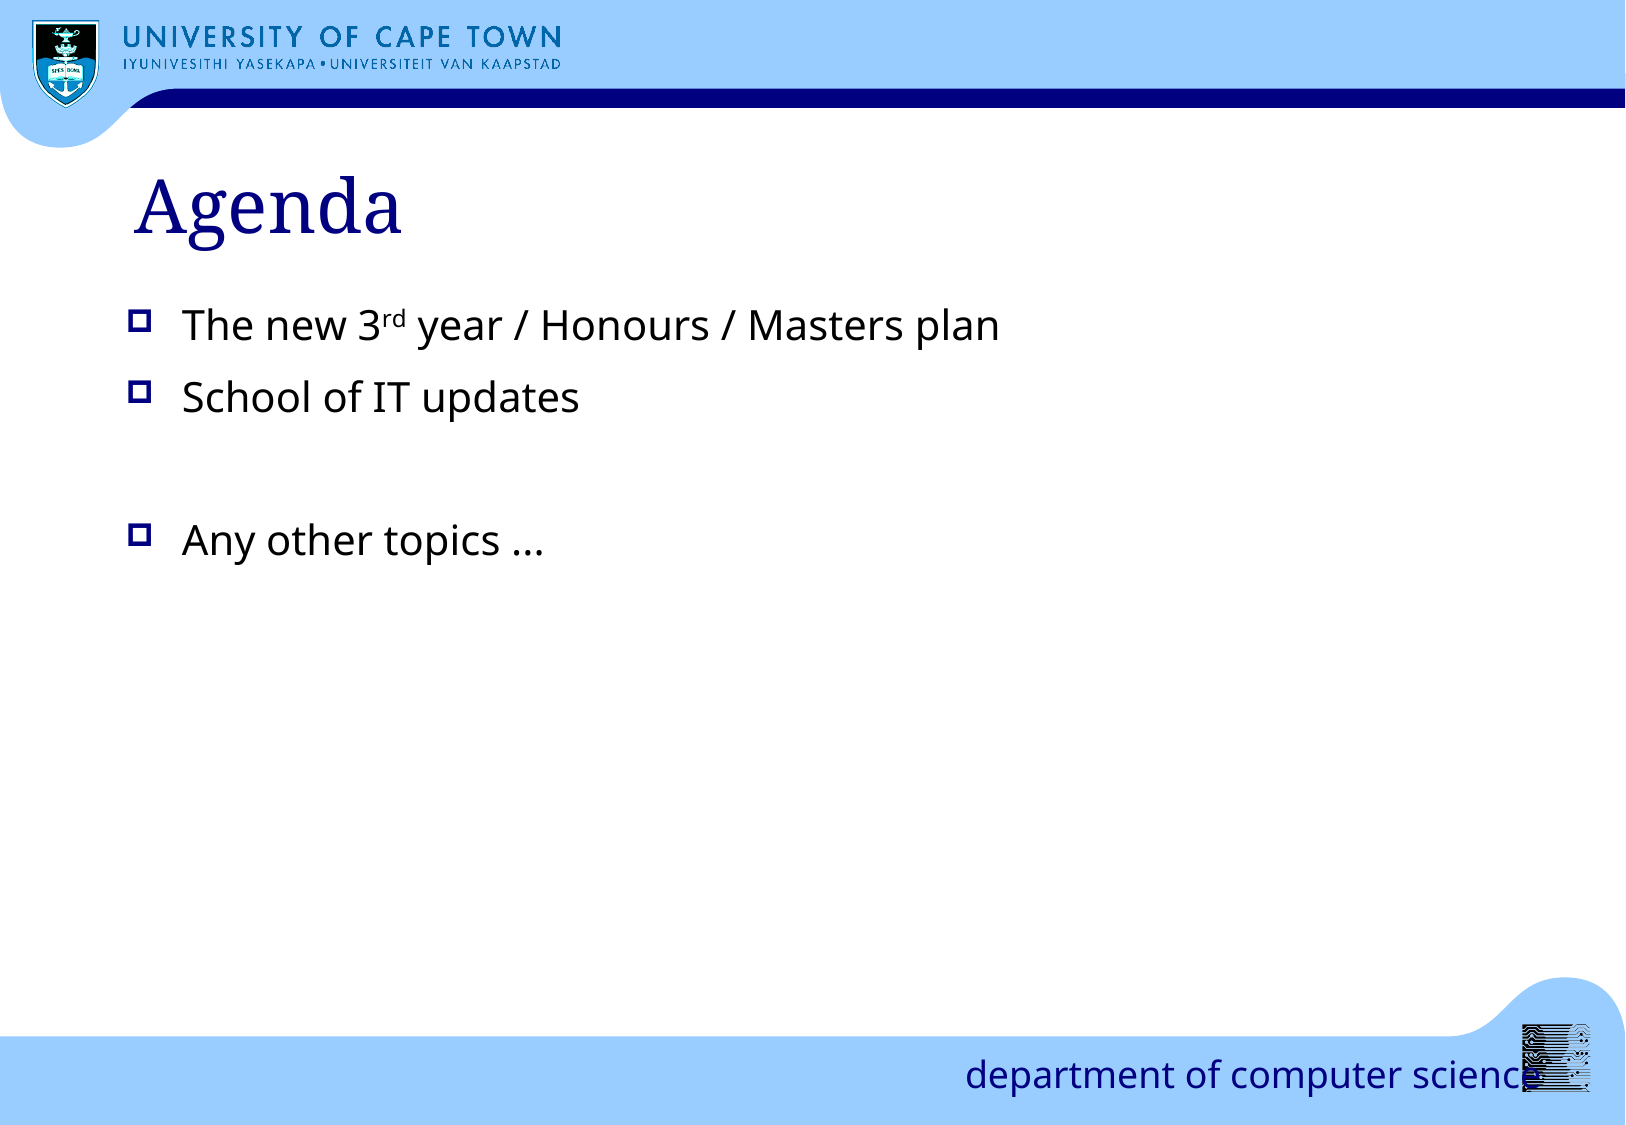

# Agenda
The new 3rd year / Honours / Masters plan
School of IT updates
Any other topics ...